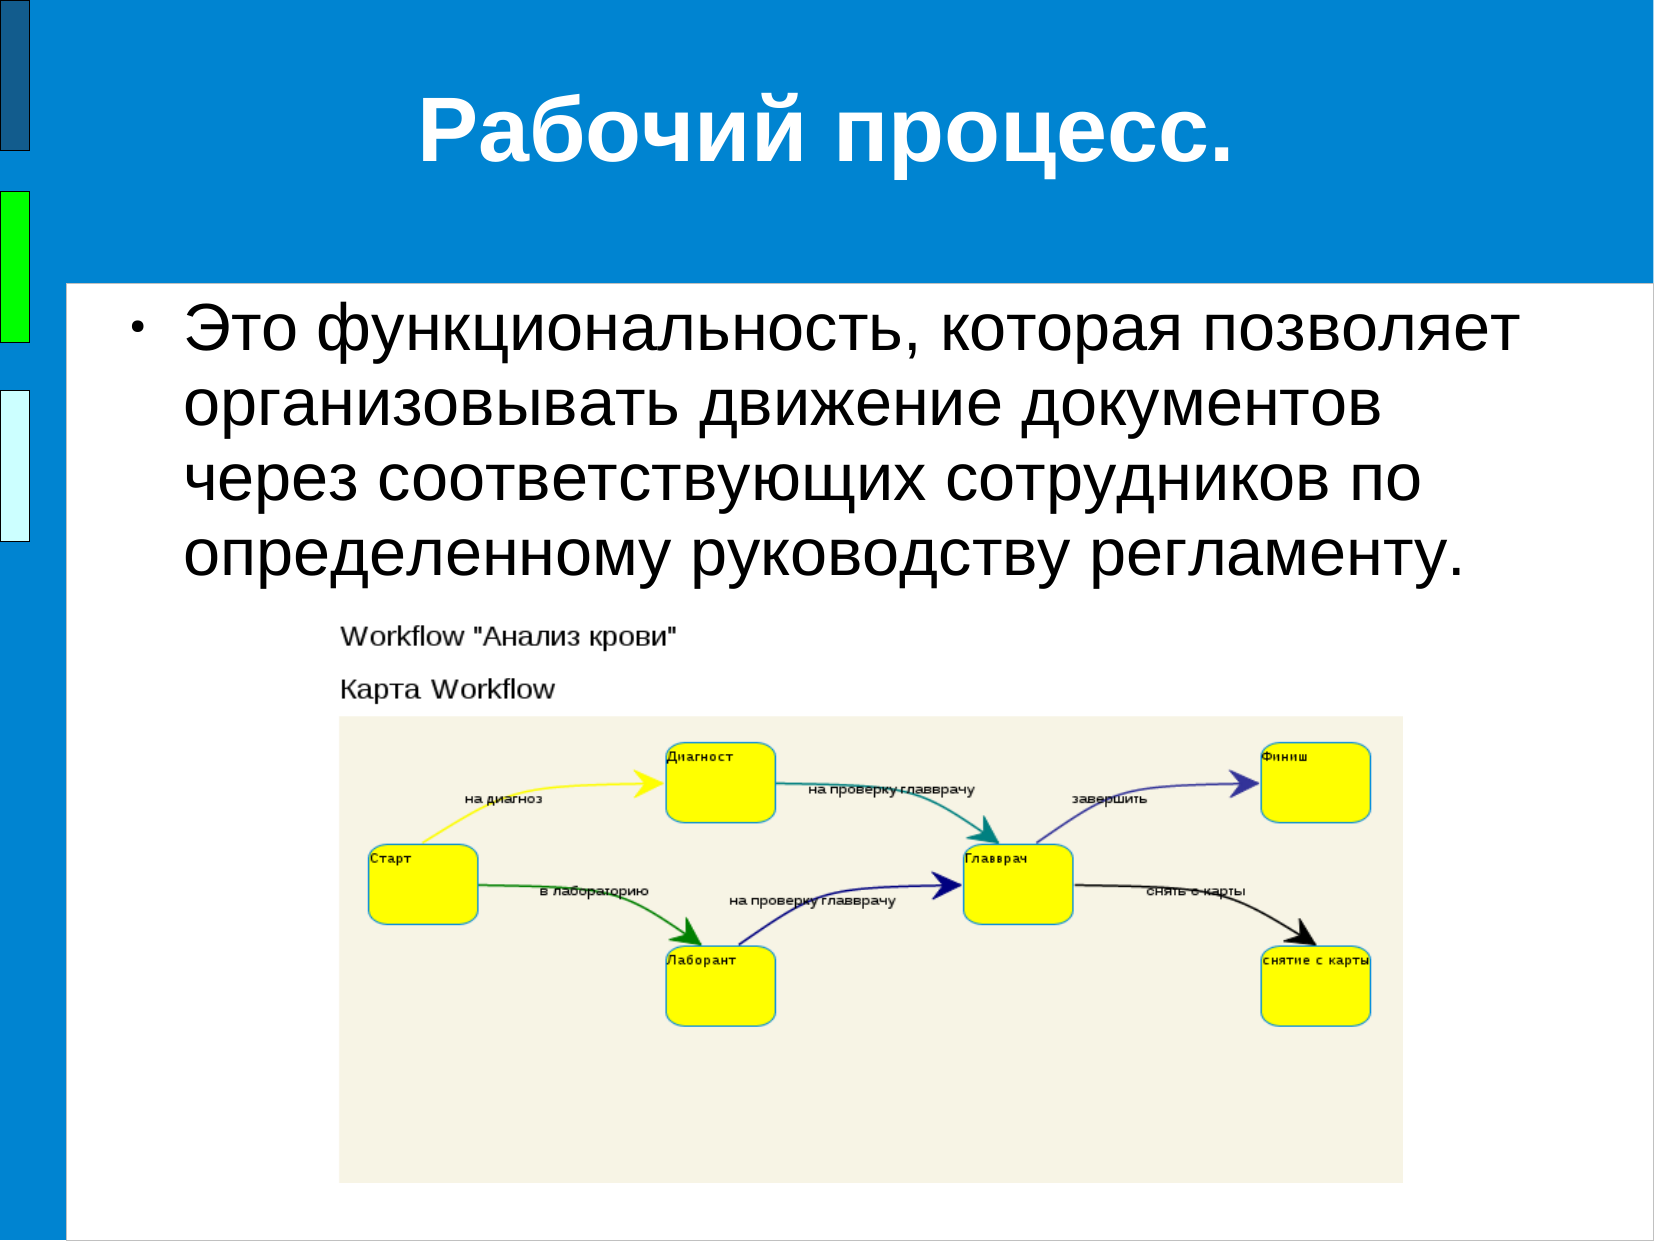

# Рабочий процесс.
Это функциональность, которая позволяет организовывать движение документов через соответствующих сотрудников по определенному руководству регламенту.
ООО "Альфа-Интегрум", 2013г.